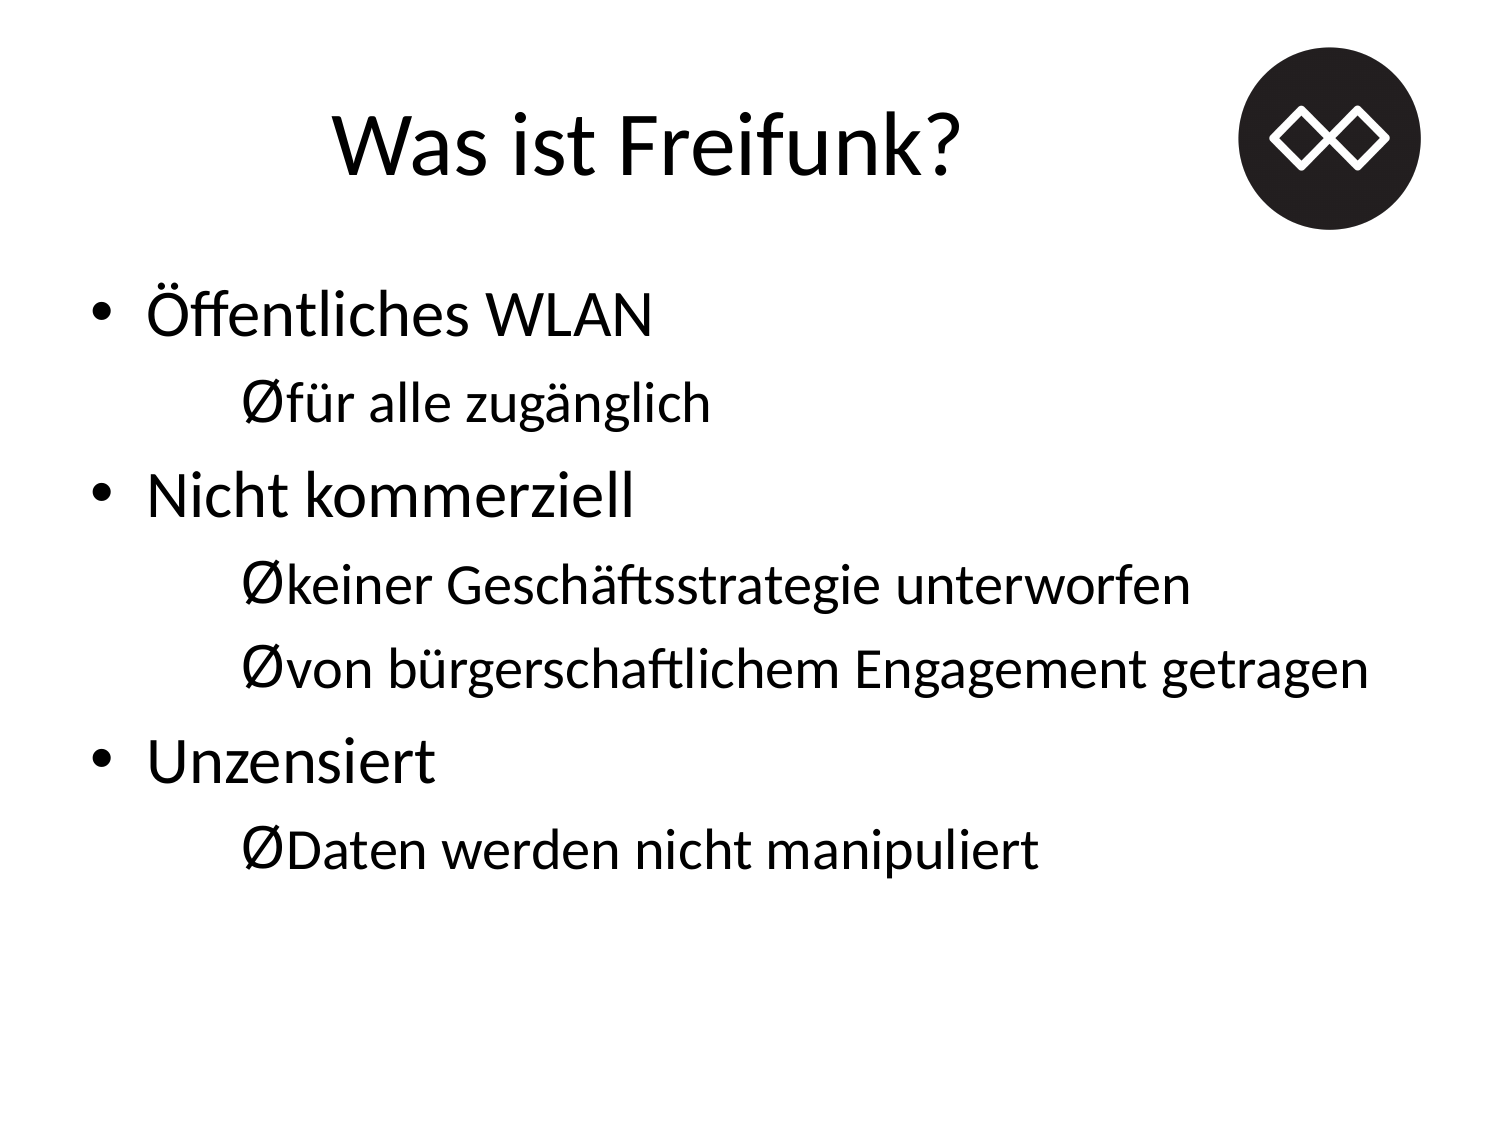

# Was ist Freifunk?
Öffentliches WLAN
für alle zugänglich
Nicht kommerziell
keiner Geschäftsstrategie unterworfen
von bürgerschaftlichem Engagement getragen
Unzensiert
Daten werden nicht manipuliert